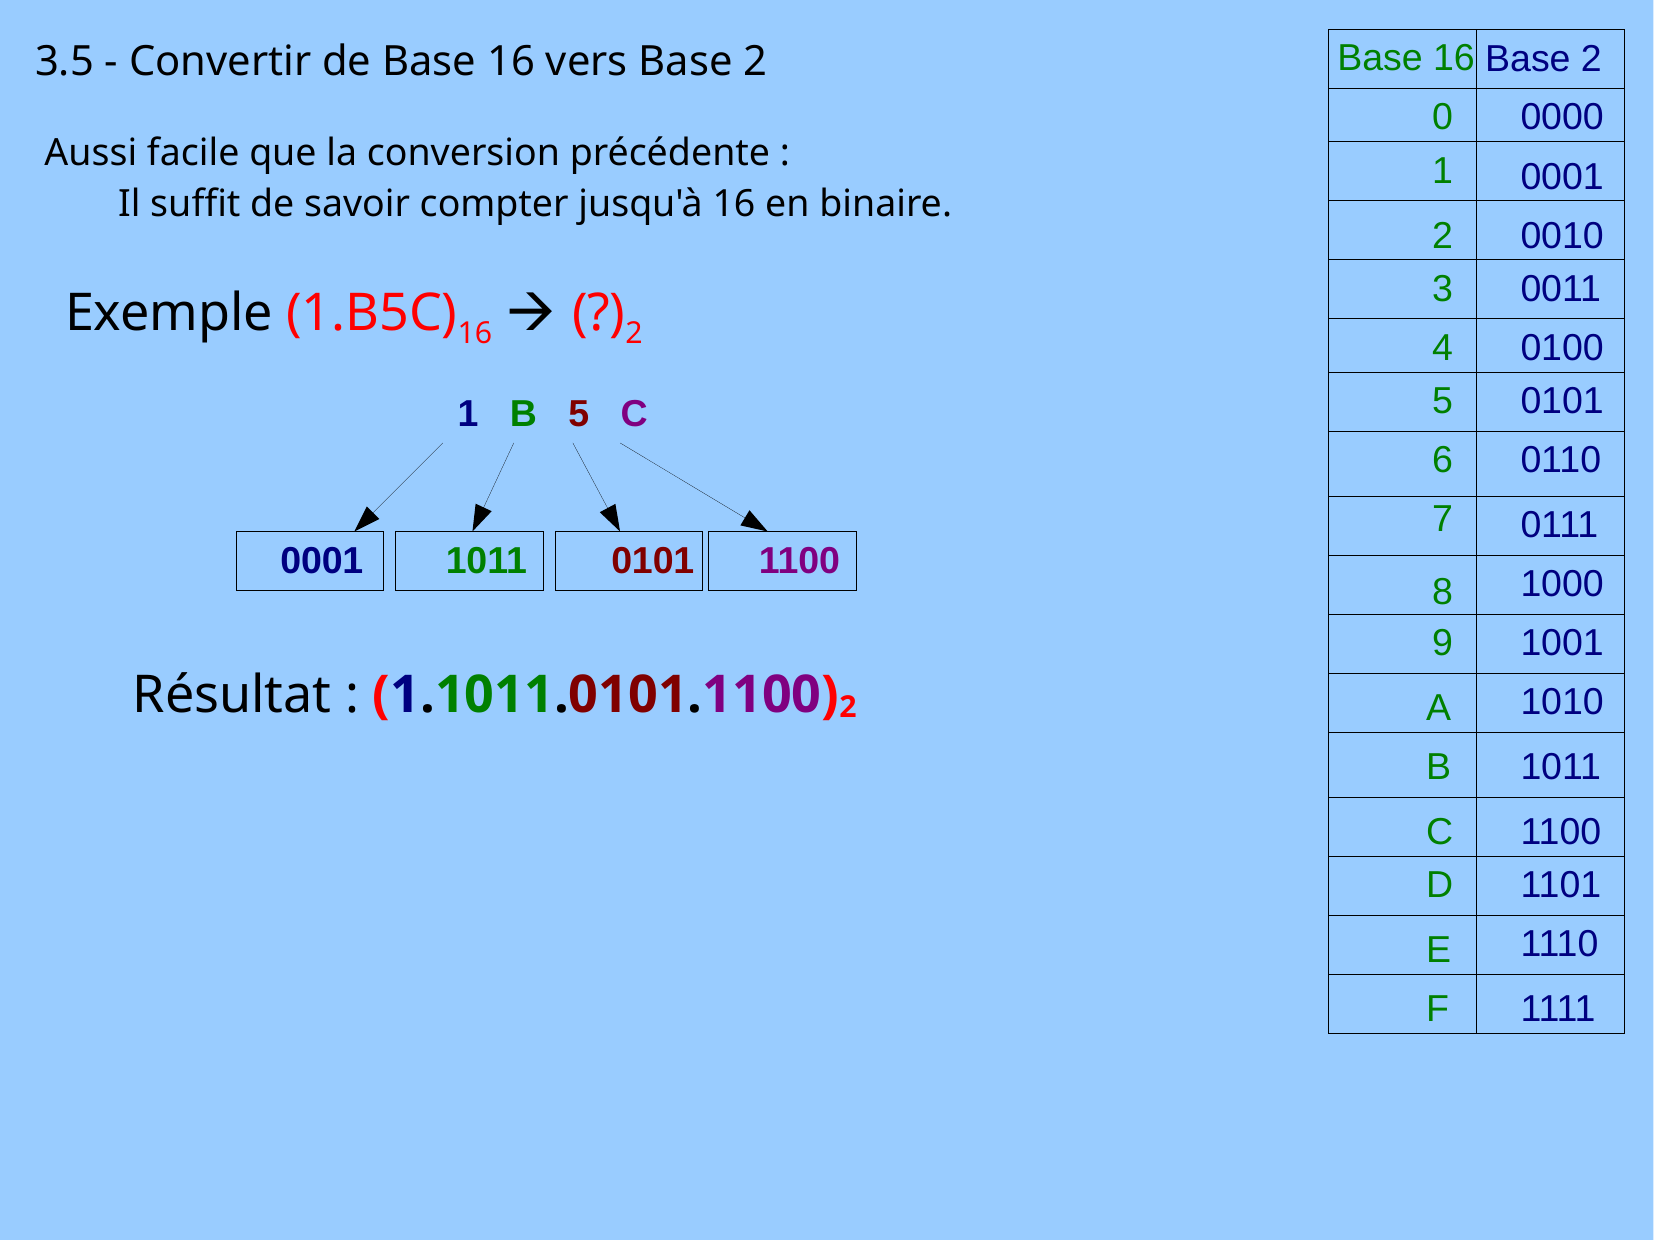

3.5 - Convertir de Base 16 vers Base 2
Base 16
Base 2
0
0000
1
0001
2
0010
3
0011
4
0100
5
0101
6
0110
7
0111
1000
8
9
1001
1010
A
B
1011
C
1100
D
1101
1110
E
F
1111
Aussi facile que la conversion précédente :
	Il suffit de savoir compter jusqu'à 16 en binaire.
Exemple (1.B5C)16  (?)2
1 B 5 C
0001
1011
0101
1100
Résultat : (1.1011.0101.1100)2